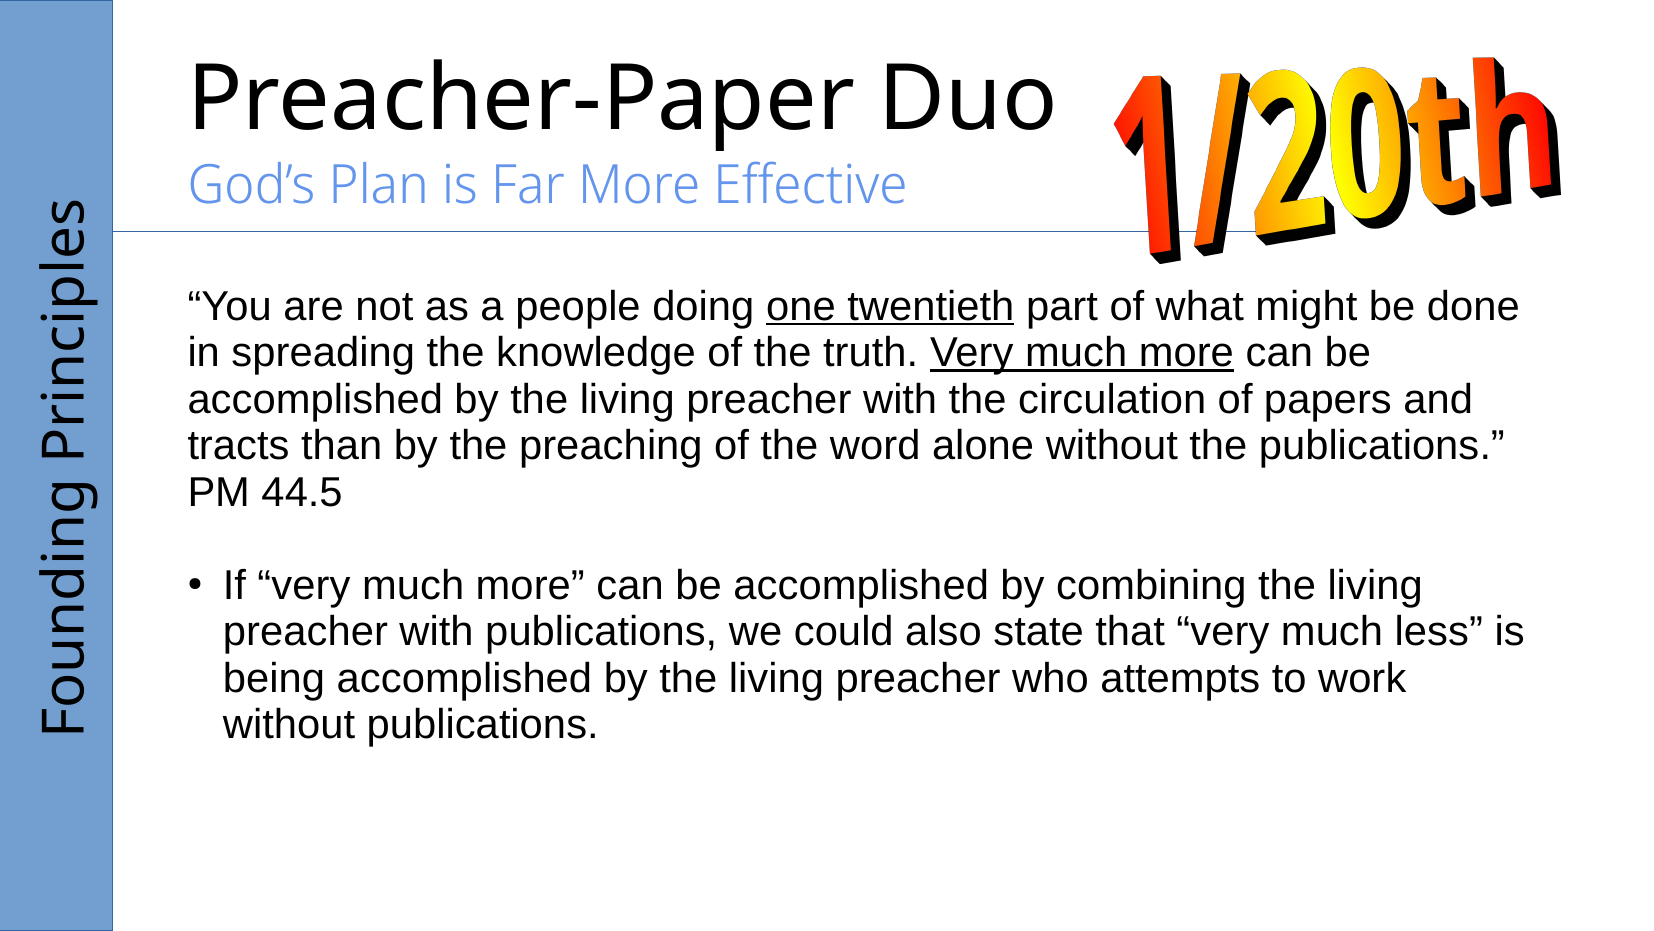

# Preacher-Paper Duo
1/20th
God’s Plan is Far More Effective
“You are not as a people doing one twentieth part of what might be done in spreading the knowledge of the truth. Very much more can be accomplished by the living preacher with the circulation of papers and tracts than by the preaching of the word alone without the publications.” PM 44.5
If “very much more” can be accomplished by combining the living preacher with publications, we could also state that “very much less” is being accomplished by the living preacher who attempts to work without publications.
Founding Principles